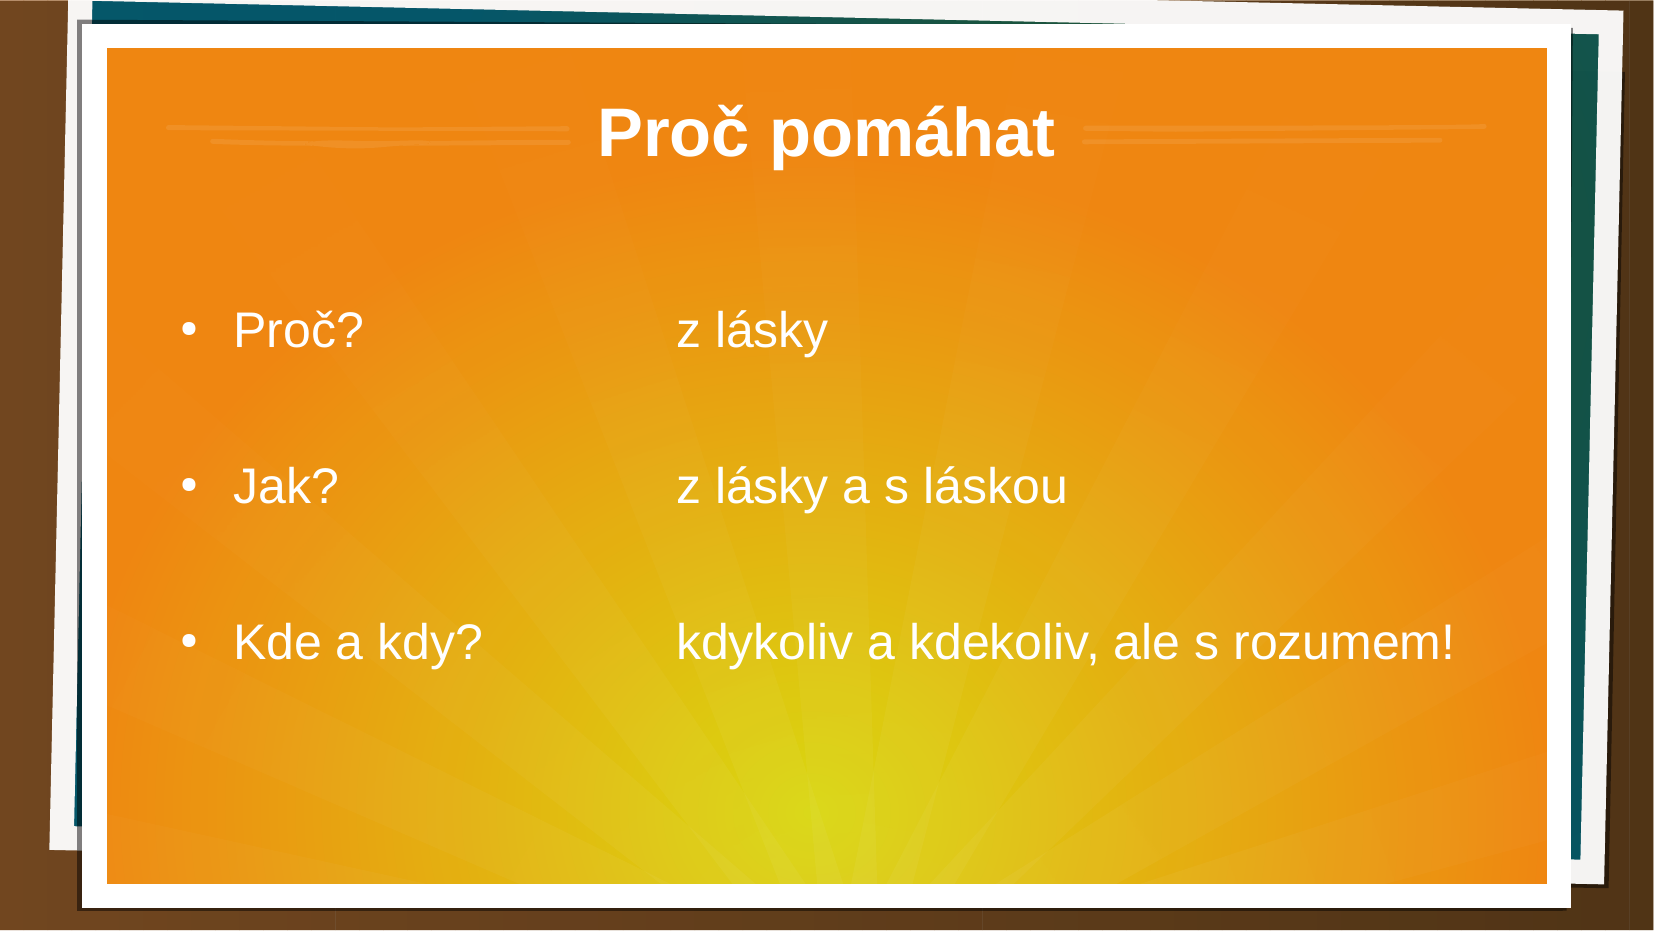

# Proč pomáhat
Proč?					z lásky
Jak?					z lásky a s láskou
Kde a kdy?			kdykoliv a kdekoliv, ale s rozumem!